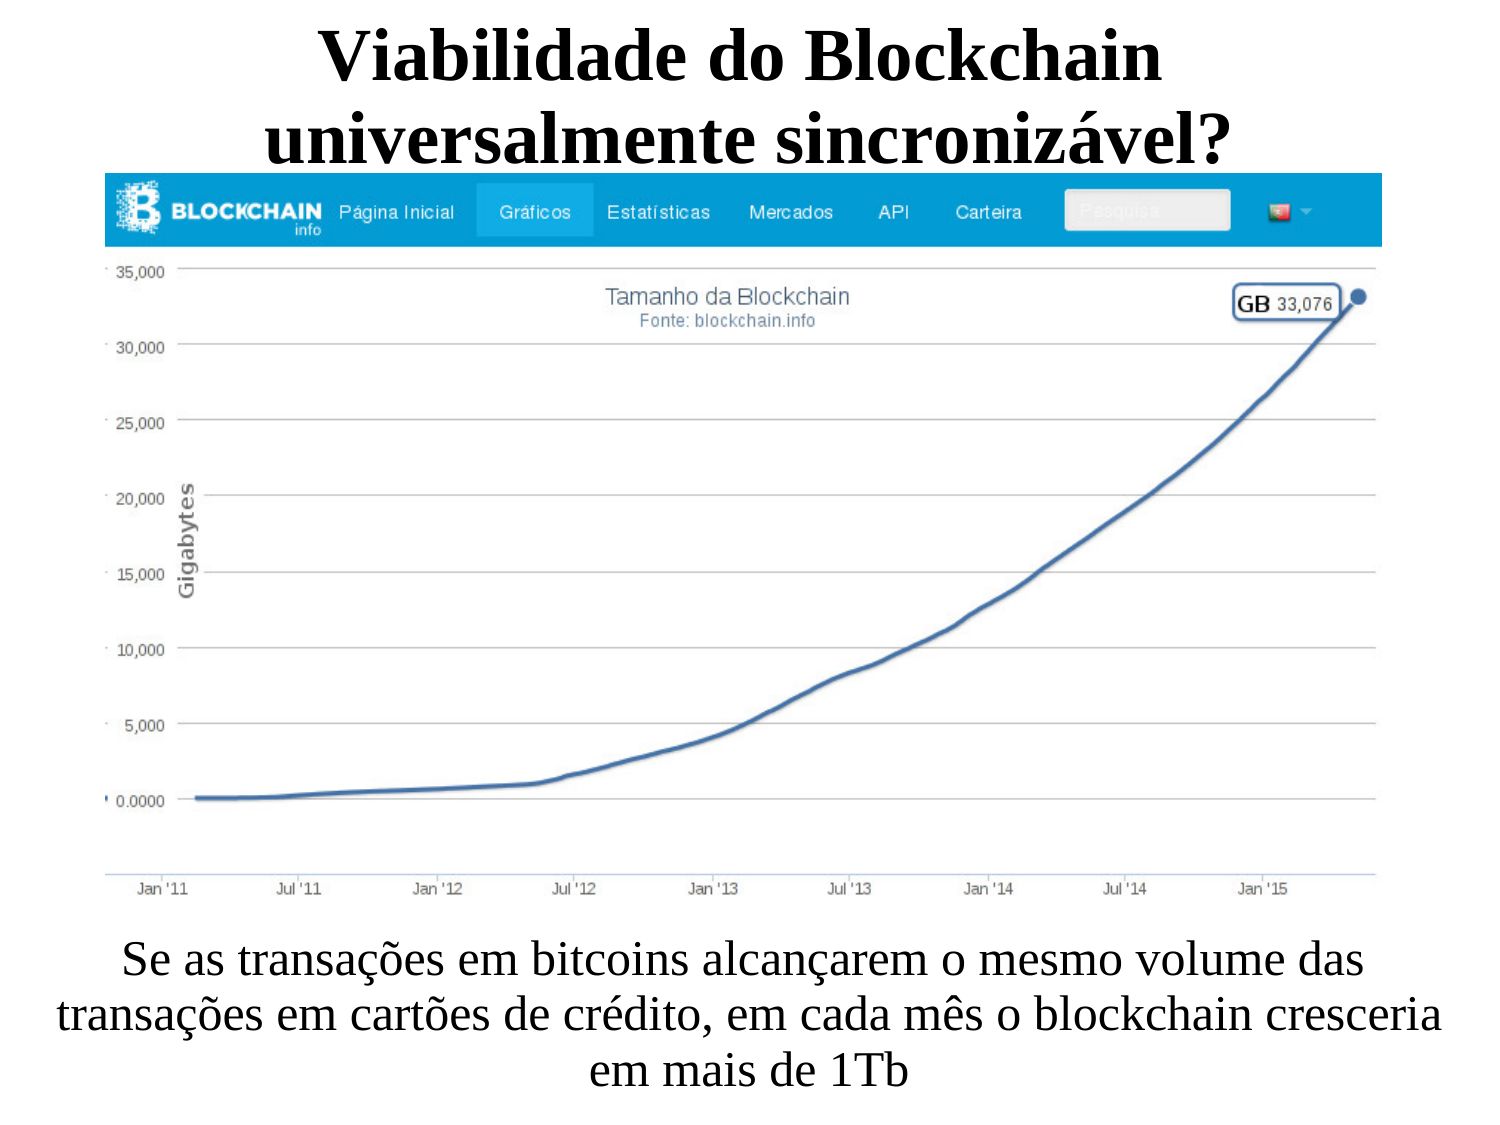

# Viabilidade do Blockchain universalmente sincronizável?
Se as transações em bitcoins alcançarem o mesmo volume das
transações em cartões de crédito, em cada mês o blockchain cresceria
em mais de 1Tb